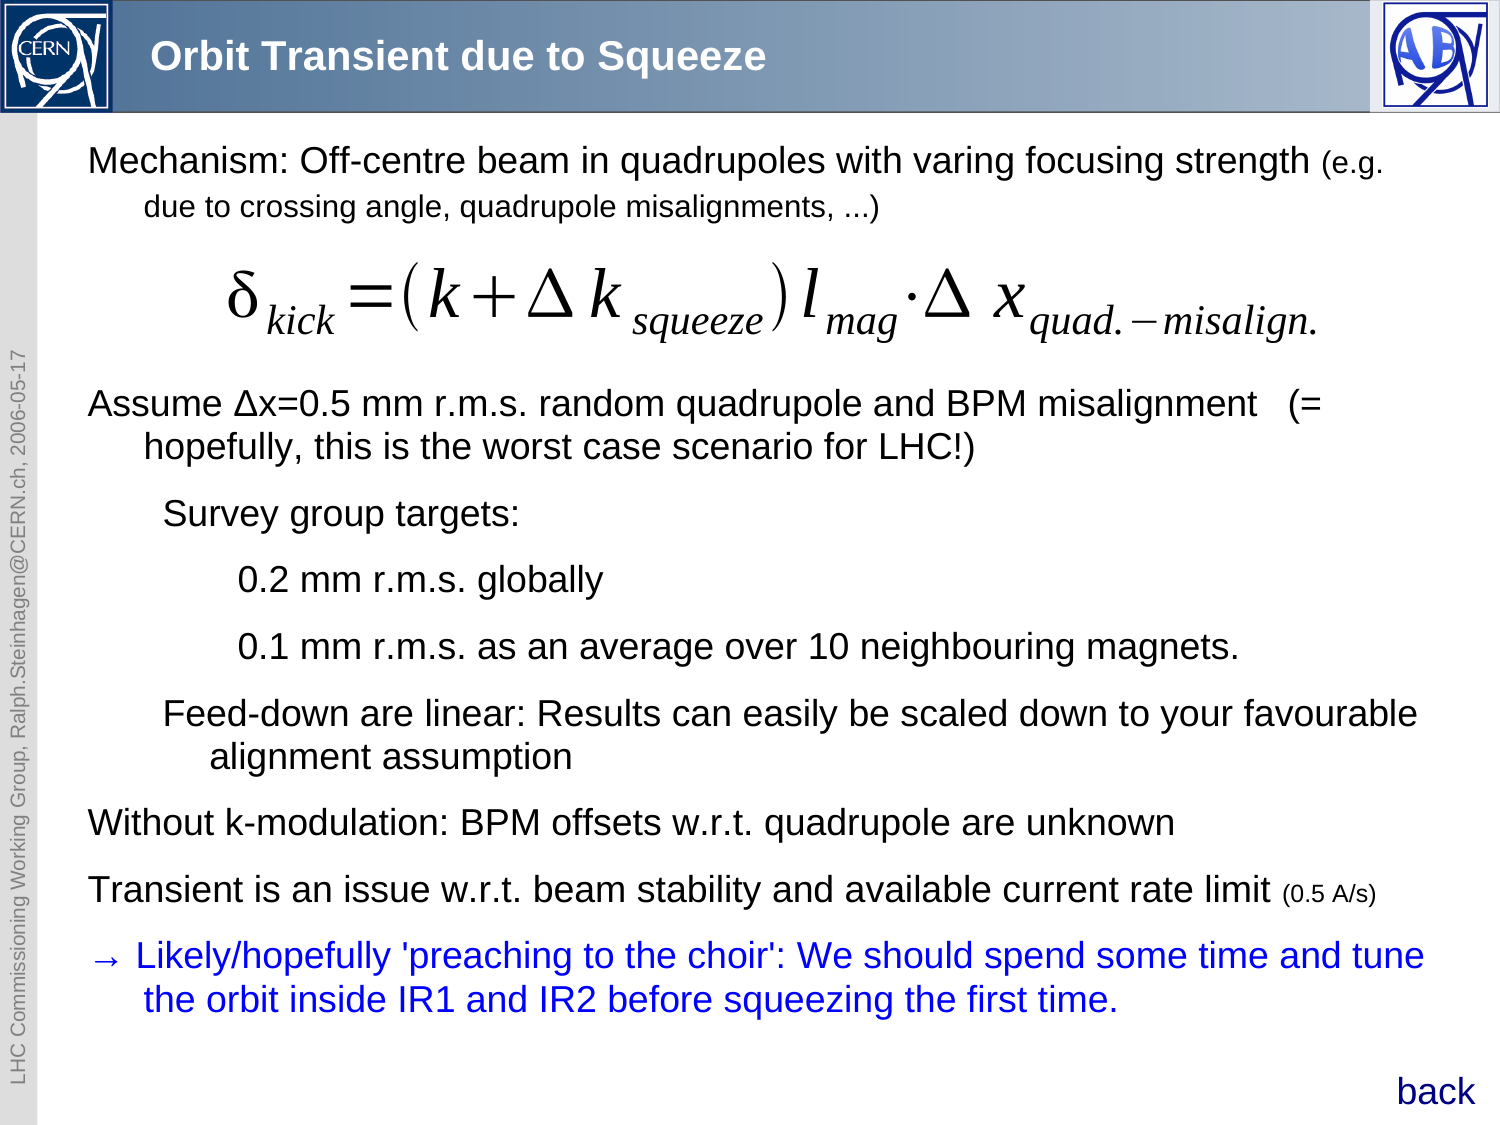

# Orbit Transient due to Squeeze
Mechanism: Off-centre beam in quadrupoles with varing focusing strength (e.g. due to crossing angle, quadrupole misalignments, ...)
Assume Δx=0.5 mm r.m.s. random quadrupole and BPM misalignment 	(= hopefully, this is the worst case scenario for LHC!)
Survey group targets:
0.2 mm r.m.s. globally
0.1 mm r.m.s. as an average over 10 neighbouring magnets.
Feed-down are linear: Results can easily be scaled down to your favourable alignment assumption
Without k-modulation: BPM offsets w.r.t. quadrupole are unknown
Transient is an issue w.r.t. beam stability and available current rate limit (0.5 A/s)
→ Likely/hopefully 'preaching to the choir': We should spend some time and tune the orbit inside IR1 and IR2 before squeezing the first time.
back